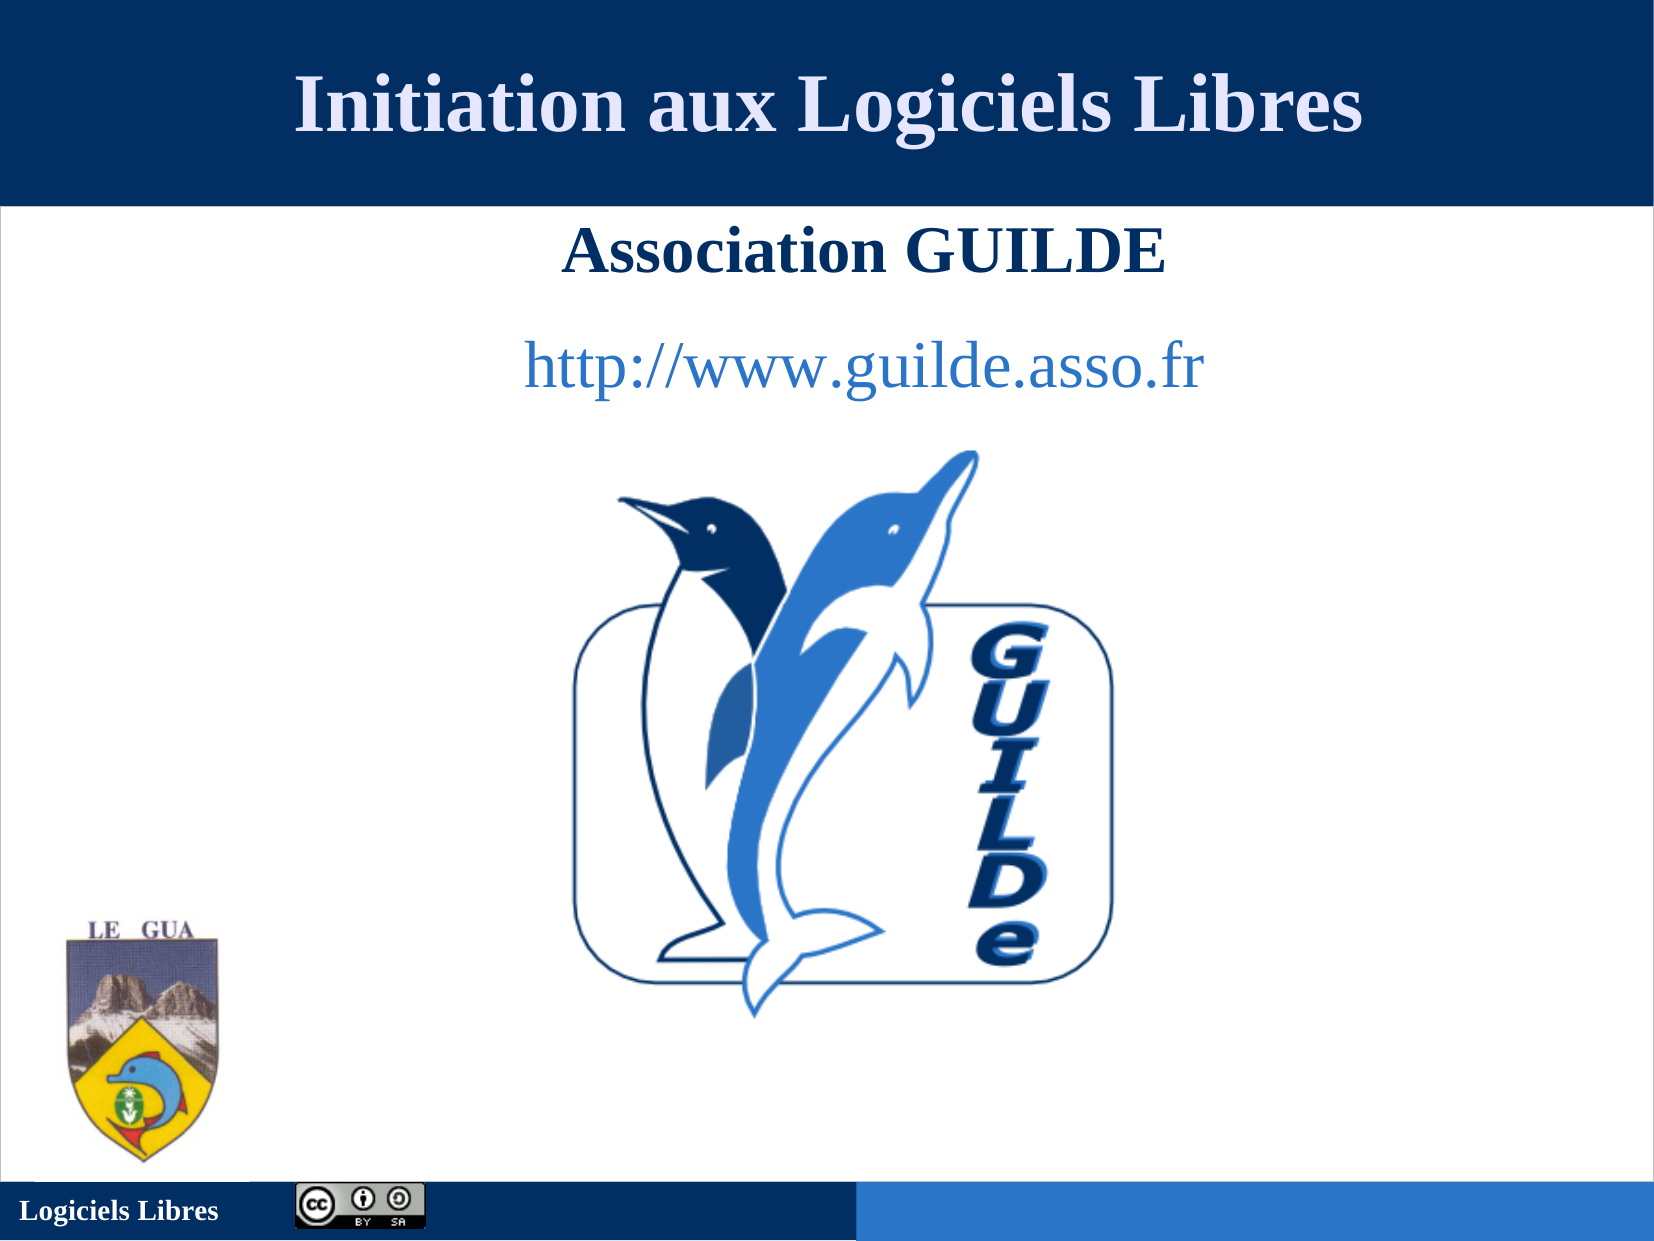

# Initiation aux Logiciels Libres
Association GUILDE
http://www.guilde.asso.fr